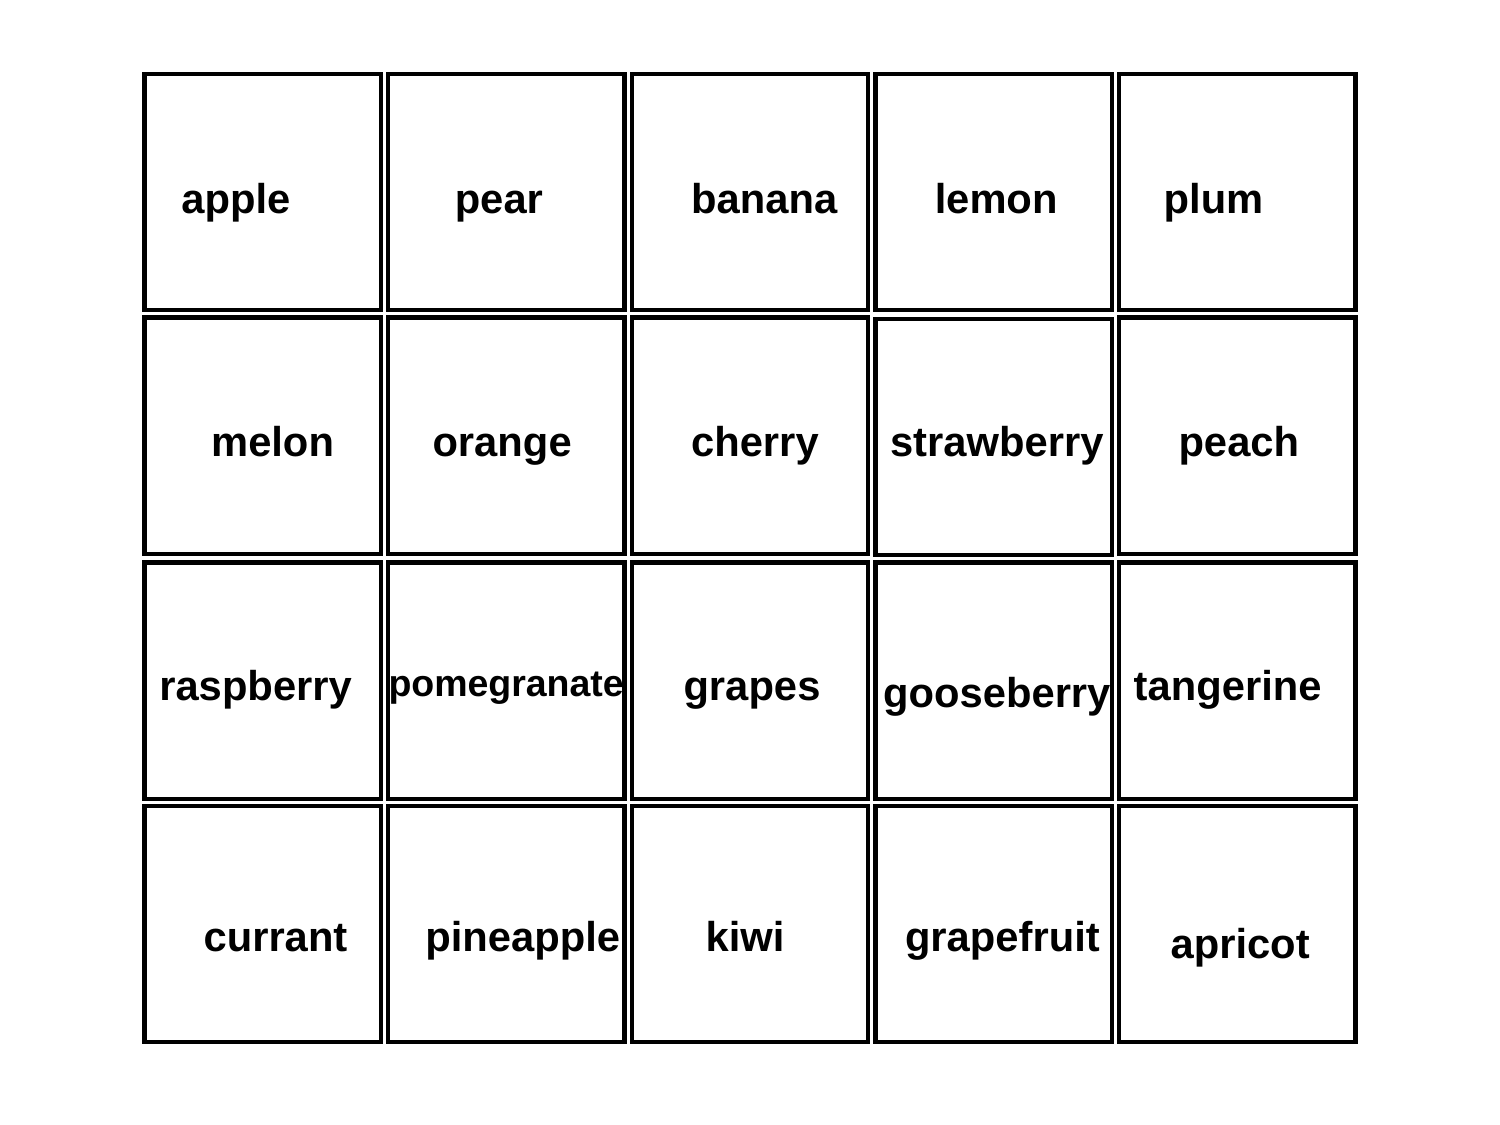

apple
pear
banana
lemon
plum
melon
orange
cherry
strawberry
peach
raspberry
pomegranate
grapes
tangerine
gooseberry
currant
pineapple
kiwi
grapefruit
apricot